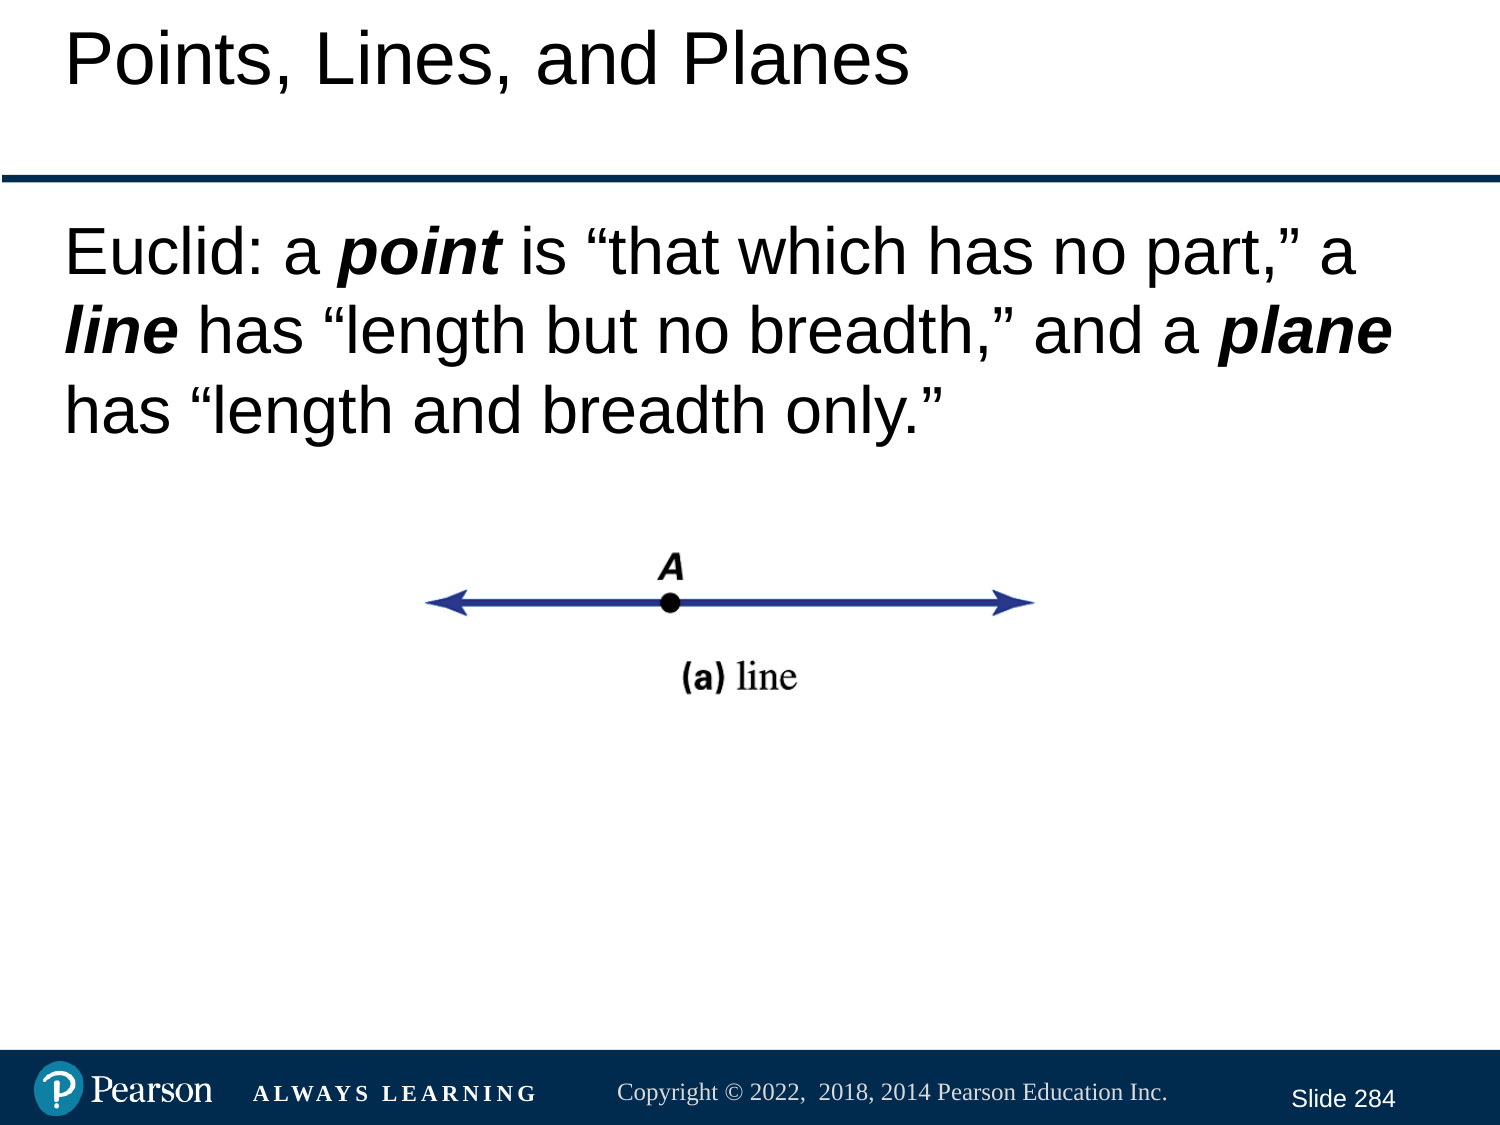

# Points, Lines, and Planes
Euclid: a point is “that which has no part,” a line has “length but no breadth,” and a plane has “length and breadth only.”